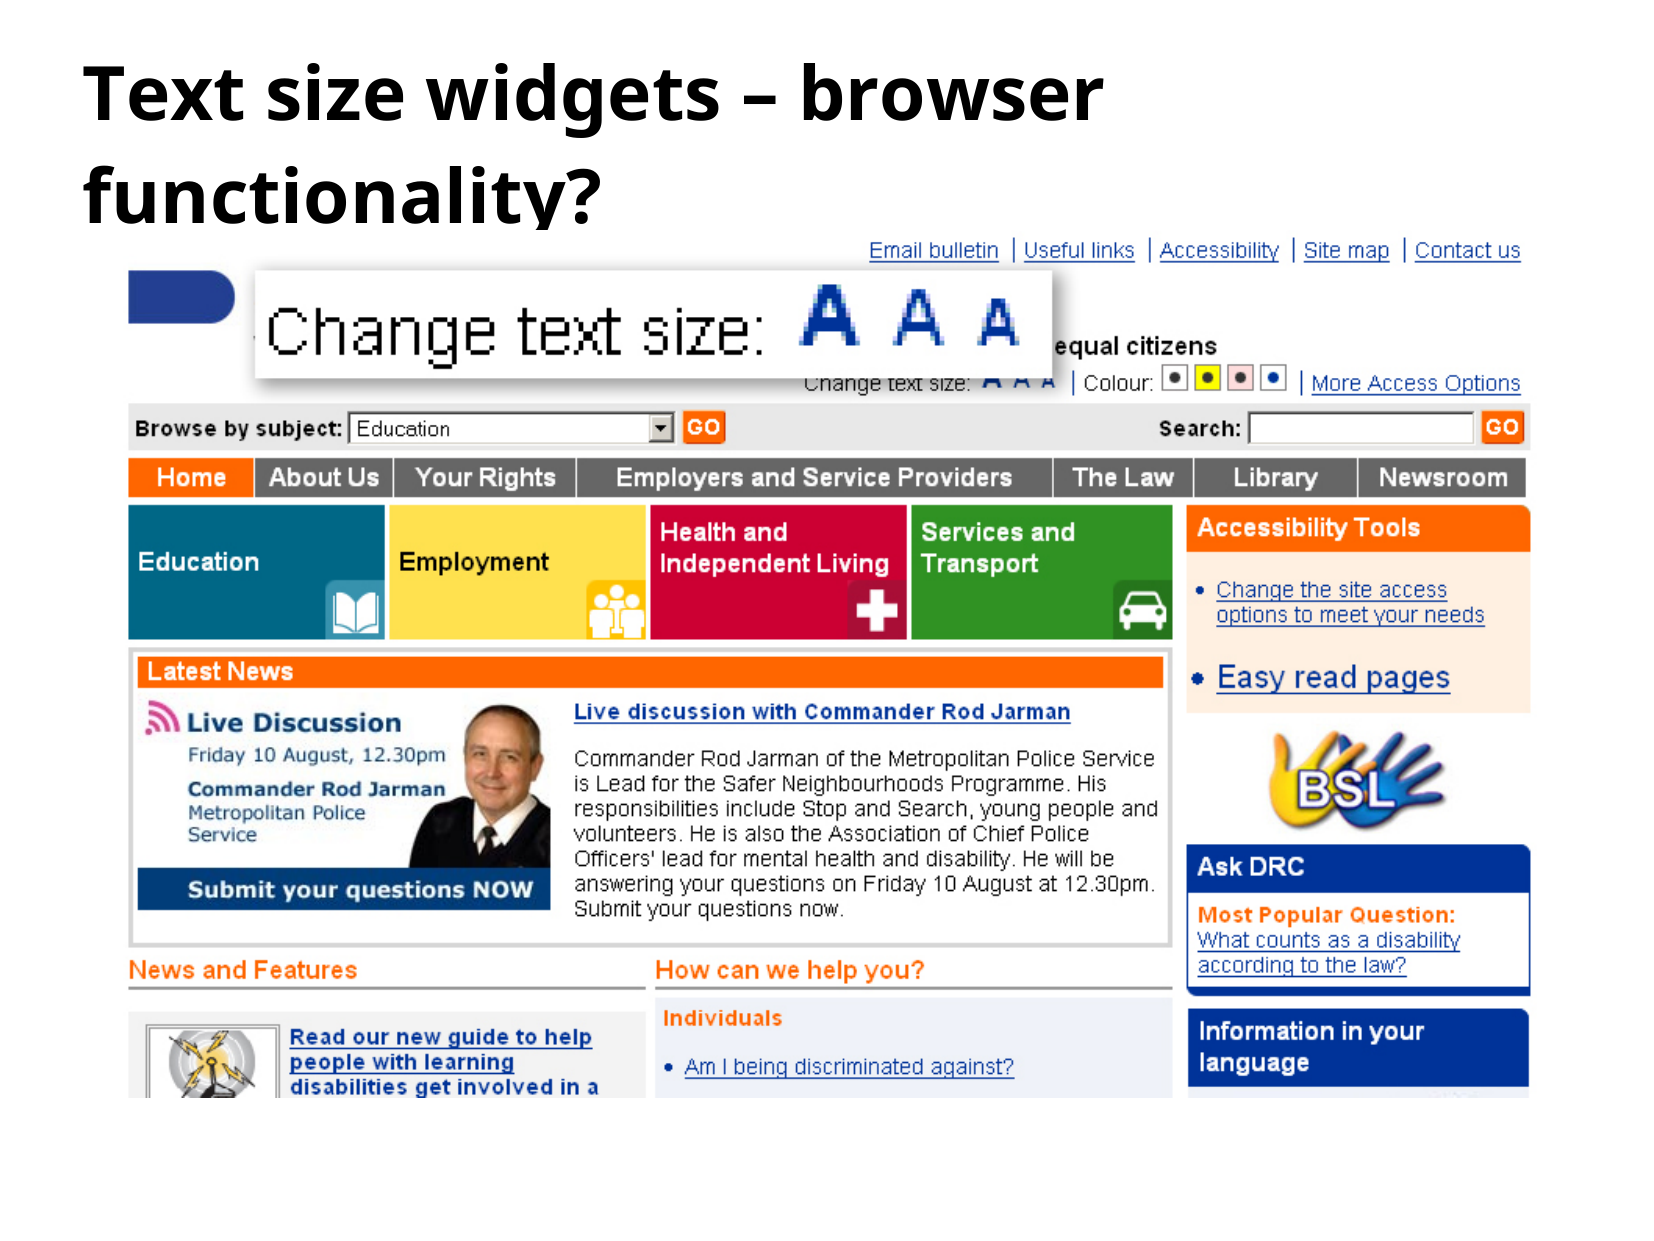

# Text size widgets – browser functionality?